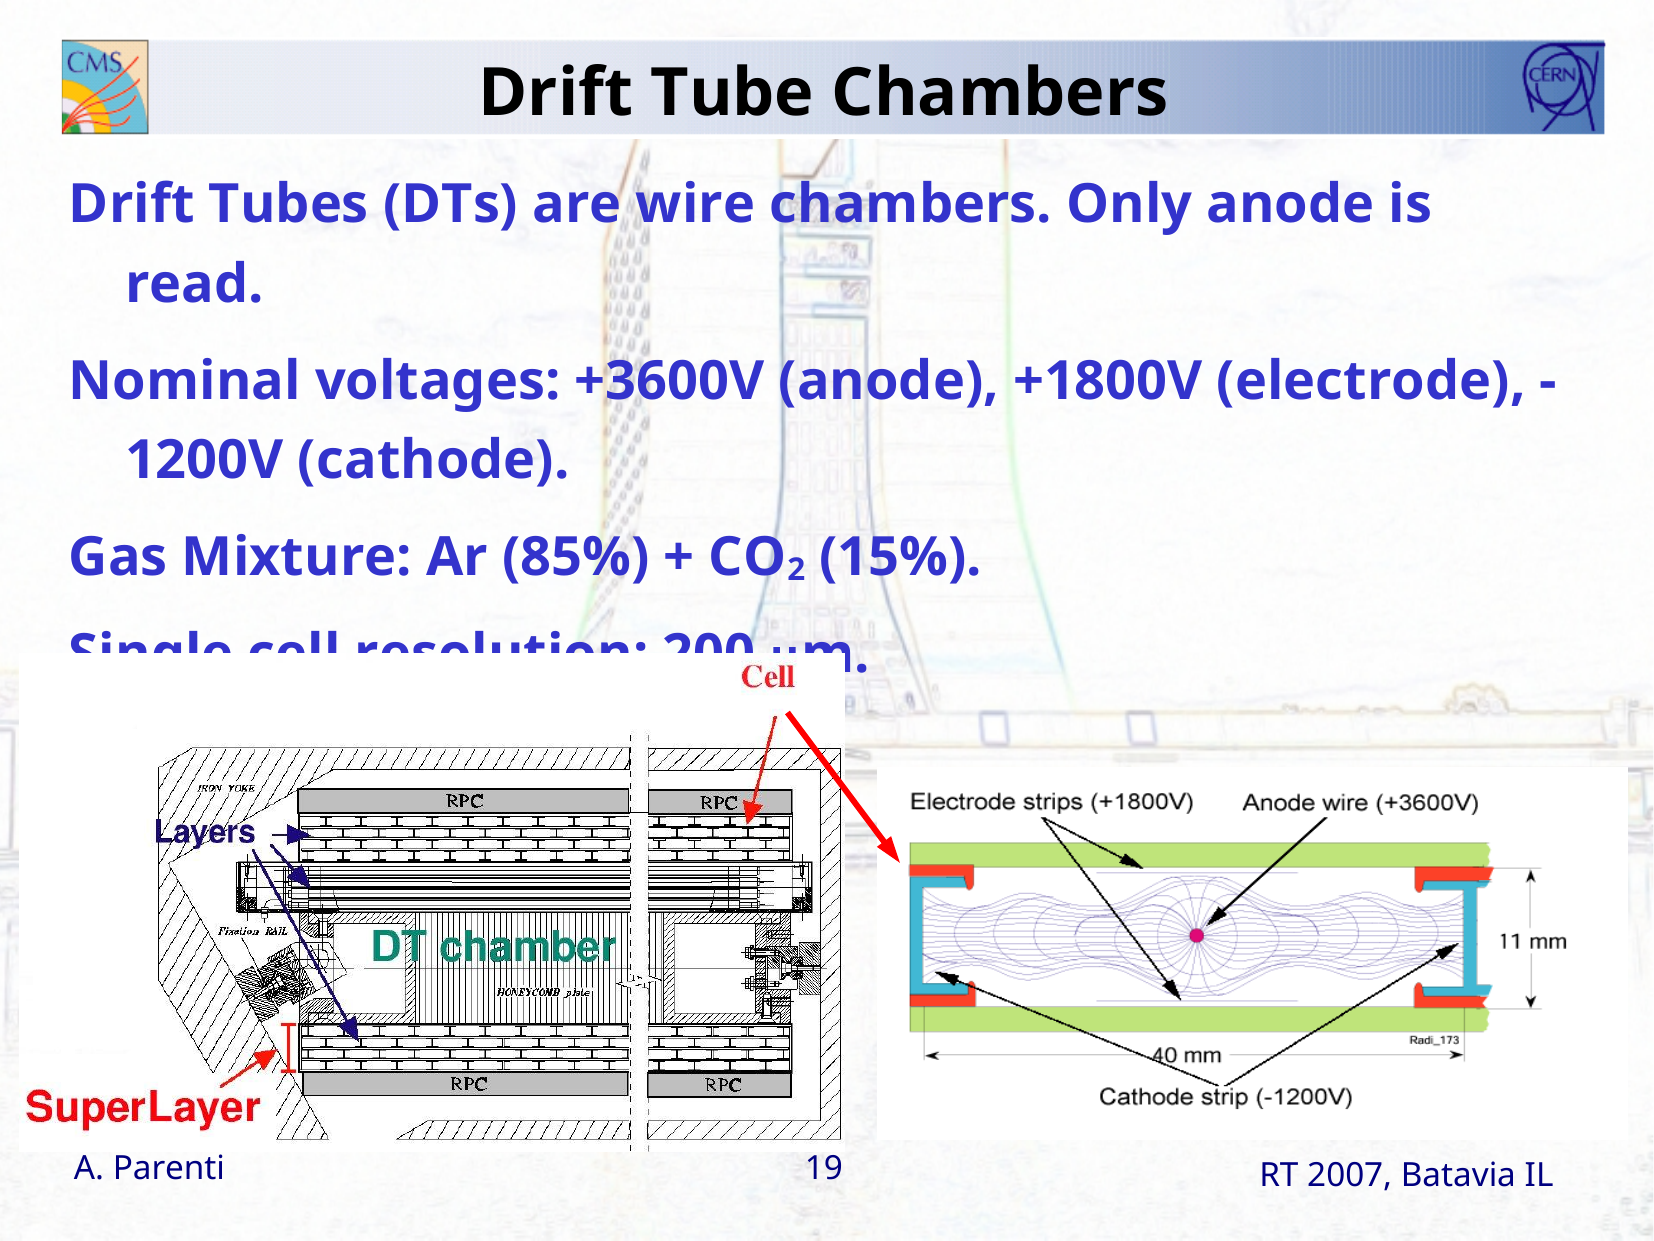

# Drift Tube Chambers
Drift Tubes (DTs) are wire chambers. Only anode is read.
Nominal voltages: +3600V (anode), +1800V (electrode), -1200V (cathode).
Gas Mixture: Ar (85%) + CO2 (15%).
Single cell resolution: 200 mm.
Max drift time: 380 ns.